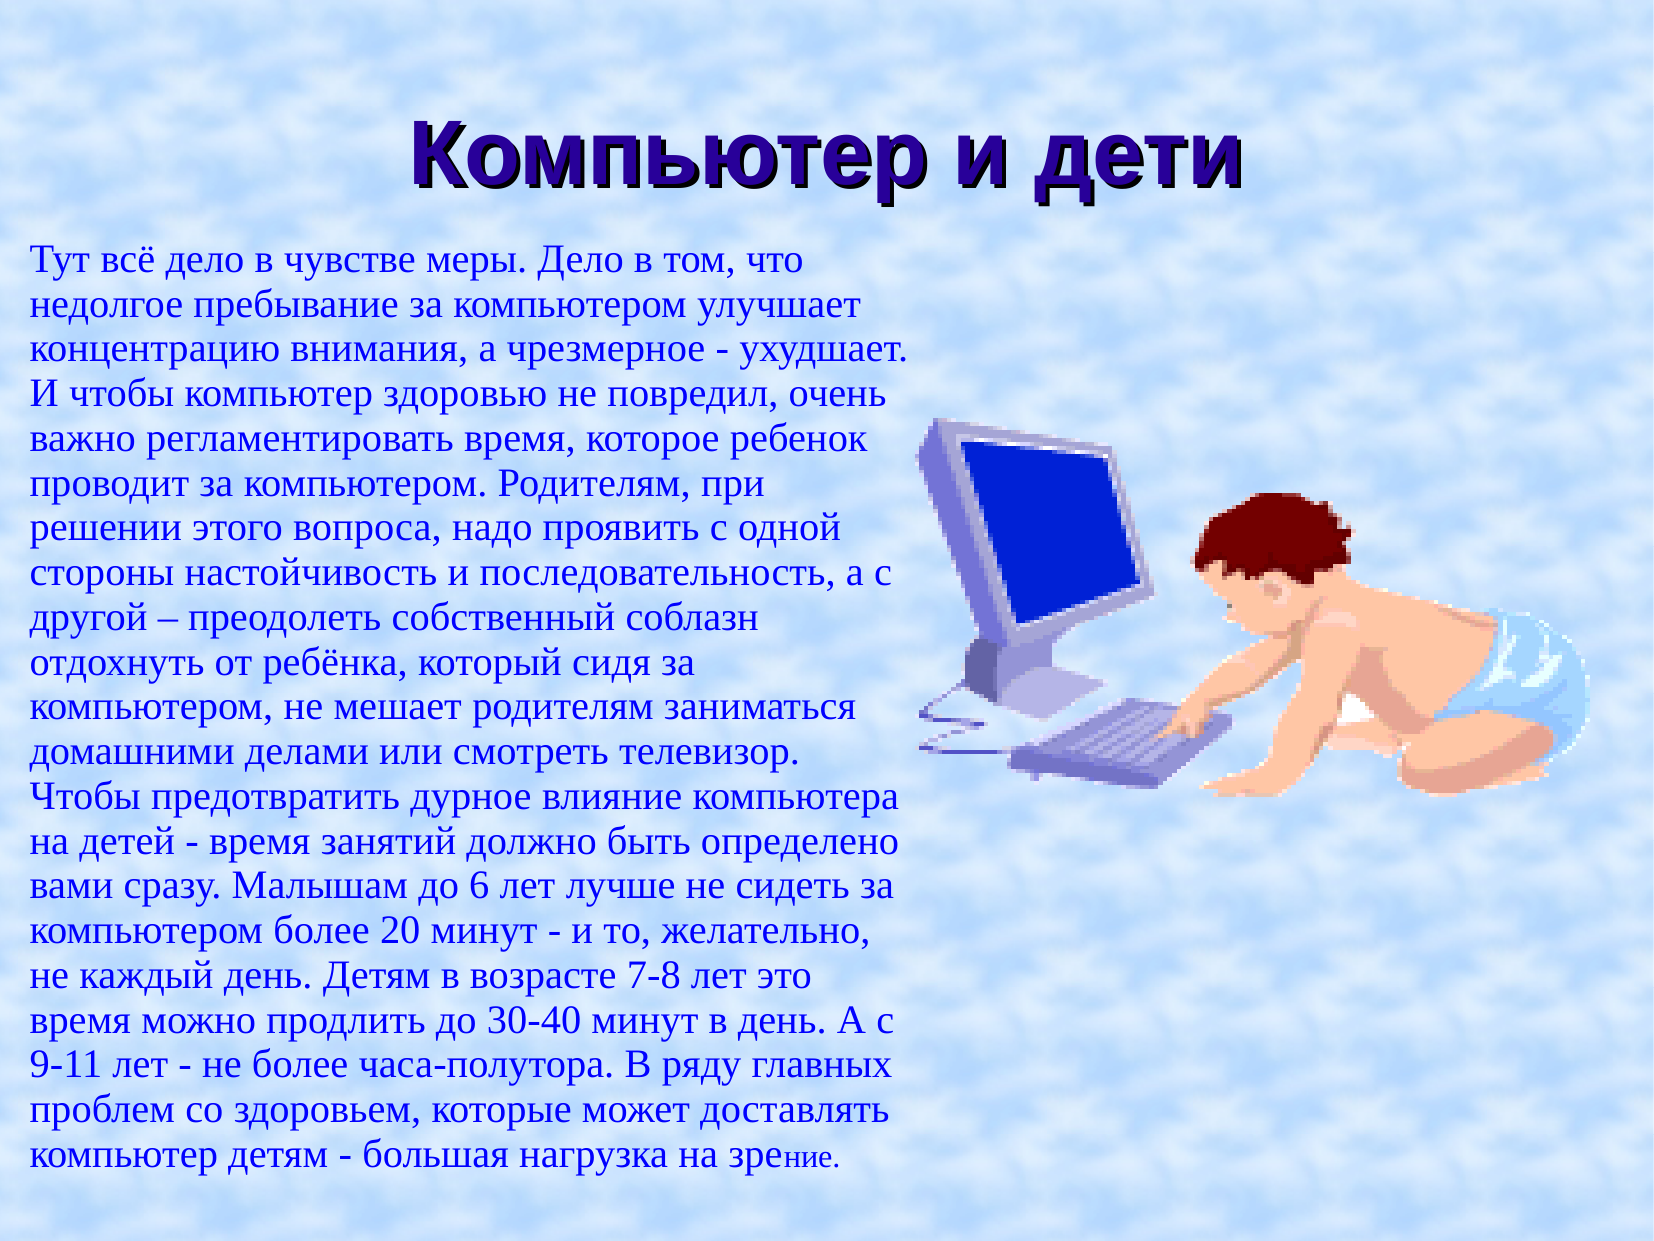

# Компьютер и дети
Тут всё дело в чувстве меры. Дело в том, что недолгое пребывание за компьютером улучшает концентрацию внимания, а чрезмерное - ухудшает. И чтобы компьютер здоровью не повредил, очень важно регламентировать время, которое ребенок проводит за компьютером. Родителям, при решении этого вопроса, надо проявить с одной стороны настойчивость и последовательность, а с другой – преодолеть собственный соблазн отдохнуть от ребёнка, который сидя за компьютером, не мешает родителям заниматься домашними делами или смотреть телевизор. Чтобы предотвратить дурное влияние компьютера на детей - время занятий должно быть определено вами сразу. Малышам до 6 лет лучше не сидеть за компьютером более 20 минут - и то, желательно, не каждый день. Детям в возрасте 7-8 лет это время можно продлить до 30-40 минут в день. А с 9-11 лет - не более часа-полутора. В ряду главных проблем со здоровьем, которые может доставлять компьютер детям - большая нагрузка на зрение.